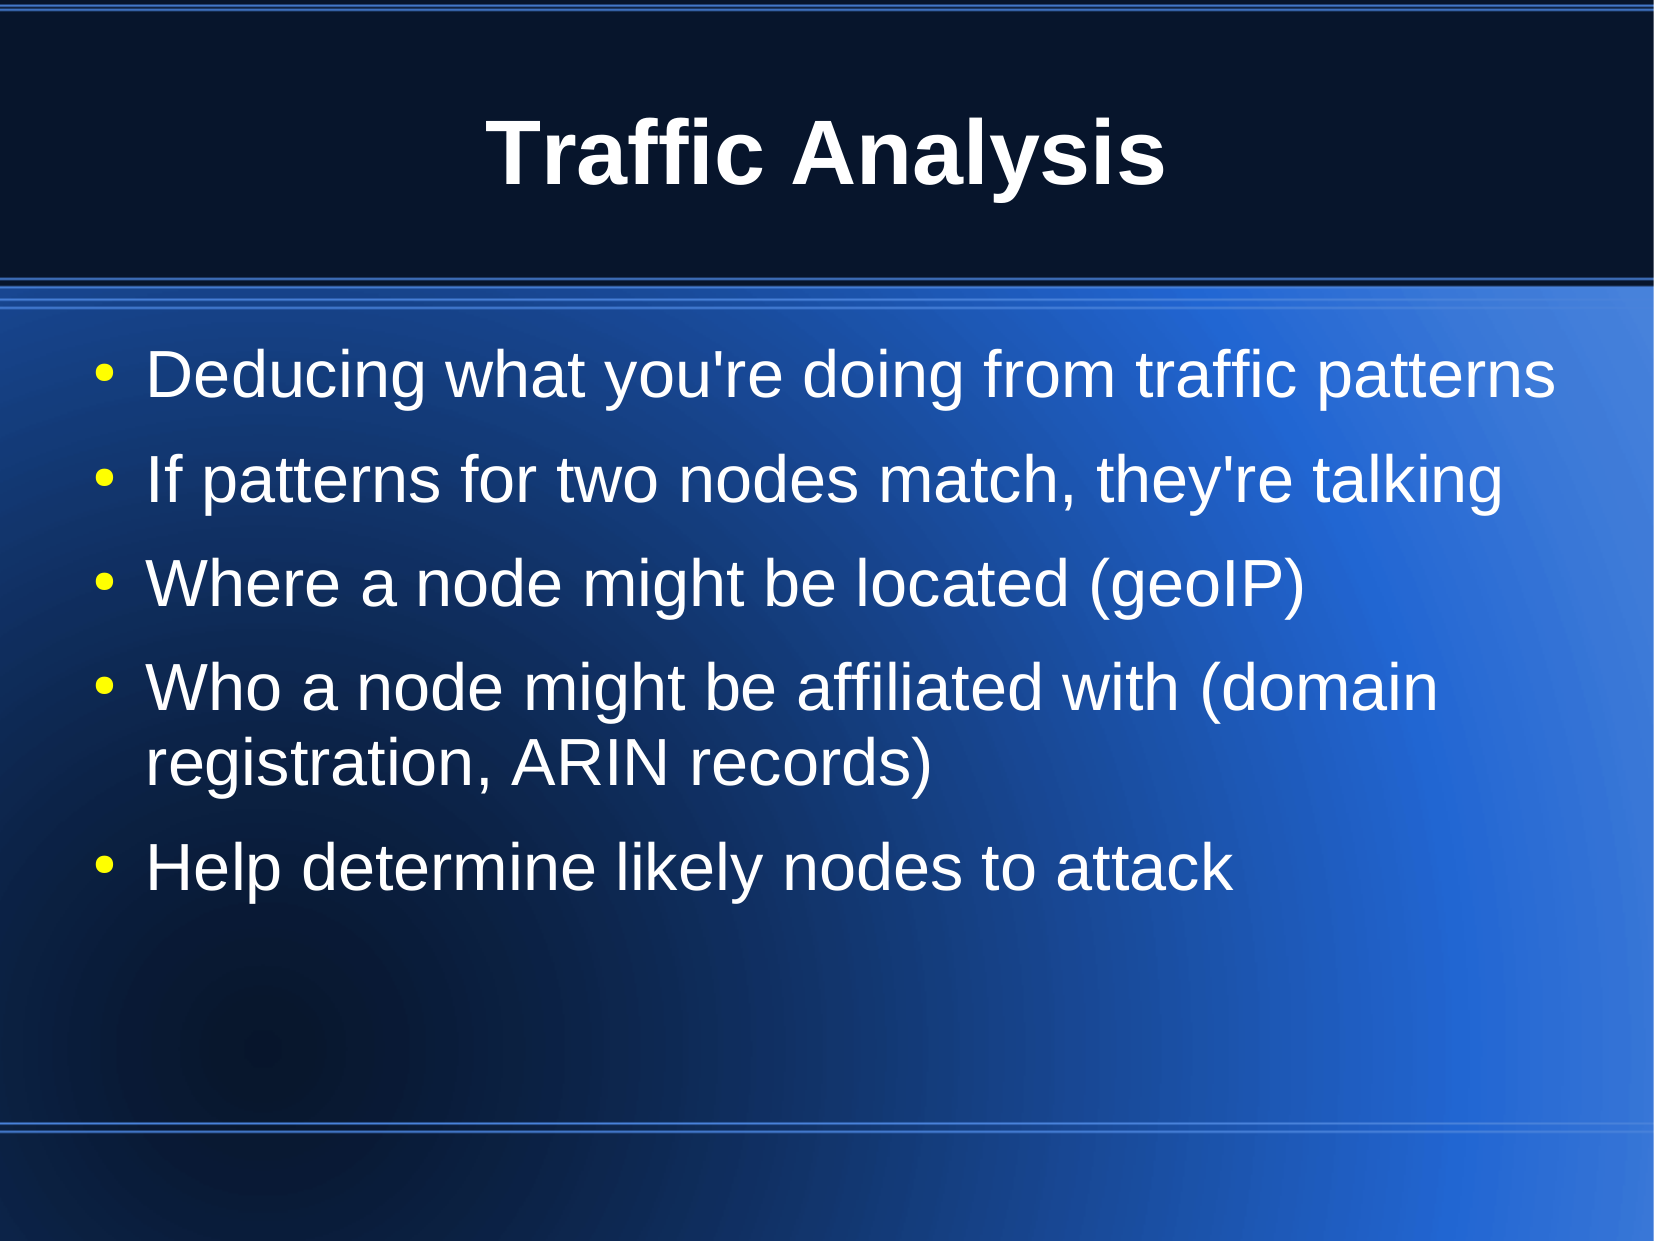

# Traffic Analysis
Deducing what you're doing from traffic patterns
If patterns for two nodes match, they're talking
Where a node might be located (geoIP)
Who a node might be affiliated with (domain registration, ARIN records)
Help determine likely nodes to attack